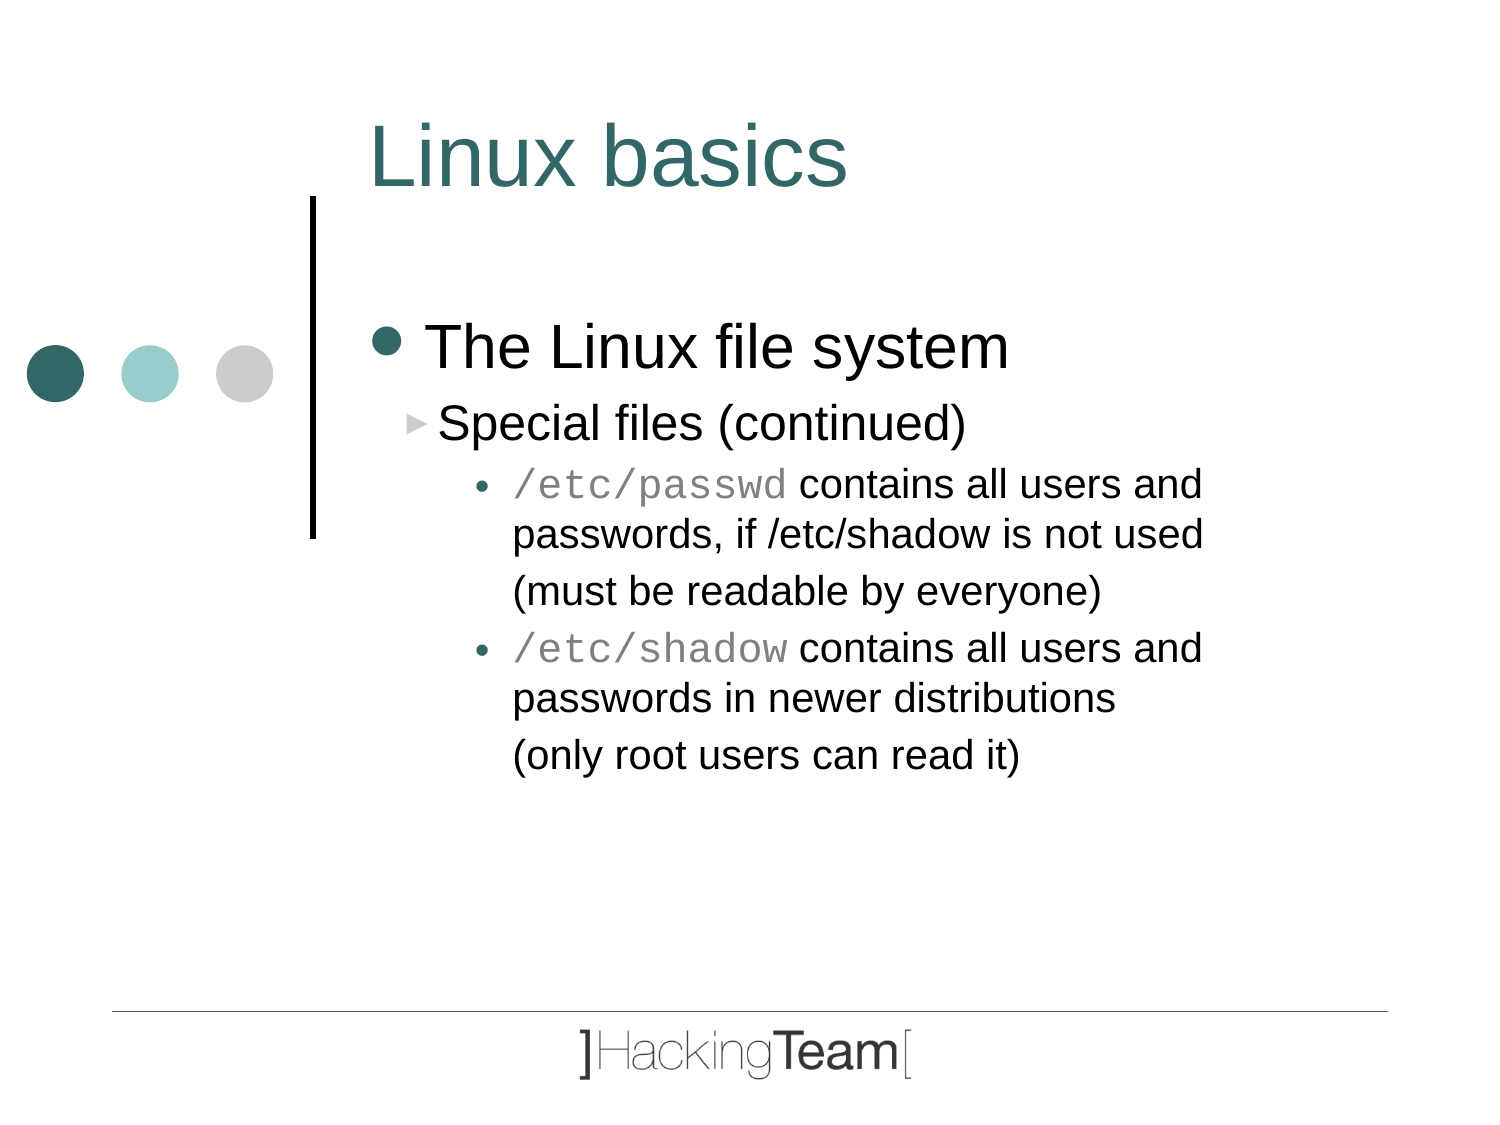

# Linux basics
The Linux file system
Special files (continued)
/etc/passwd contains all users and passwords, if /etc/shadow is not used
(must be readable by everyone)
/etc/shadow contains all users and passwords in newer distributions
(only root users can read it)